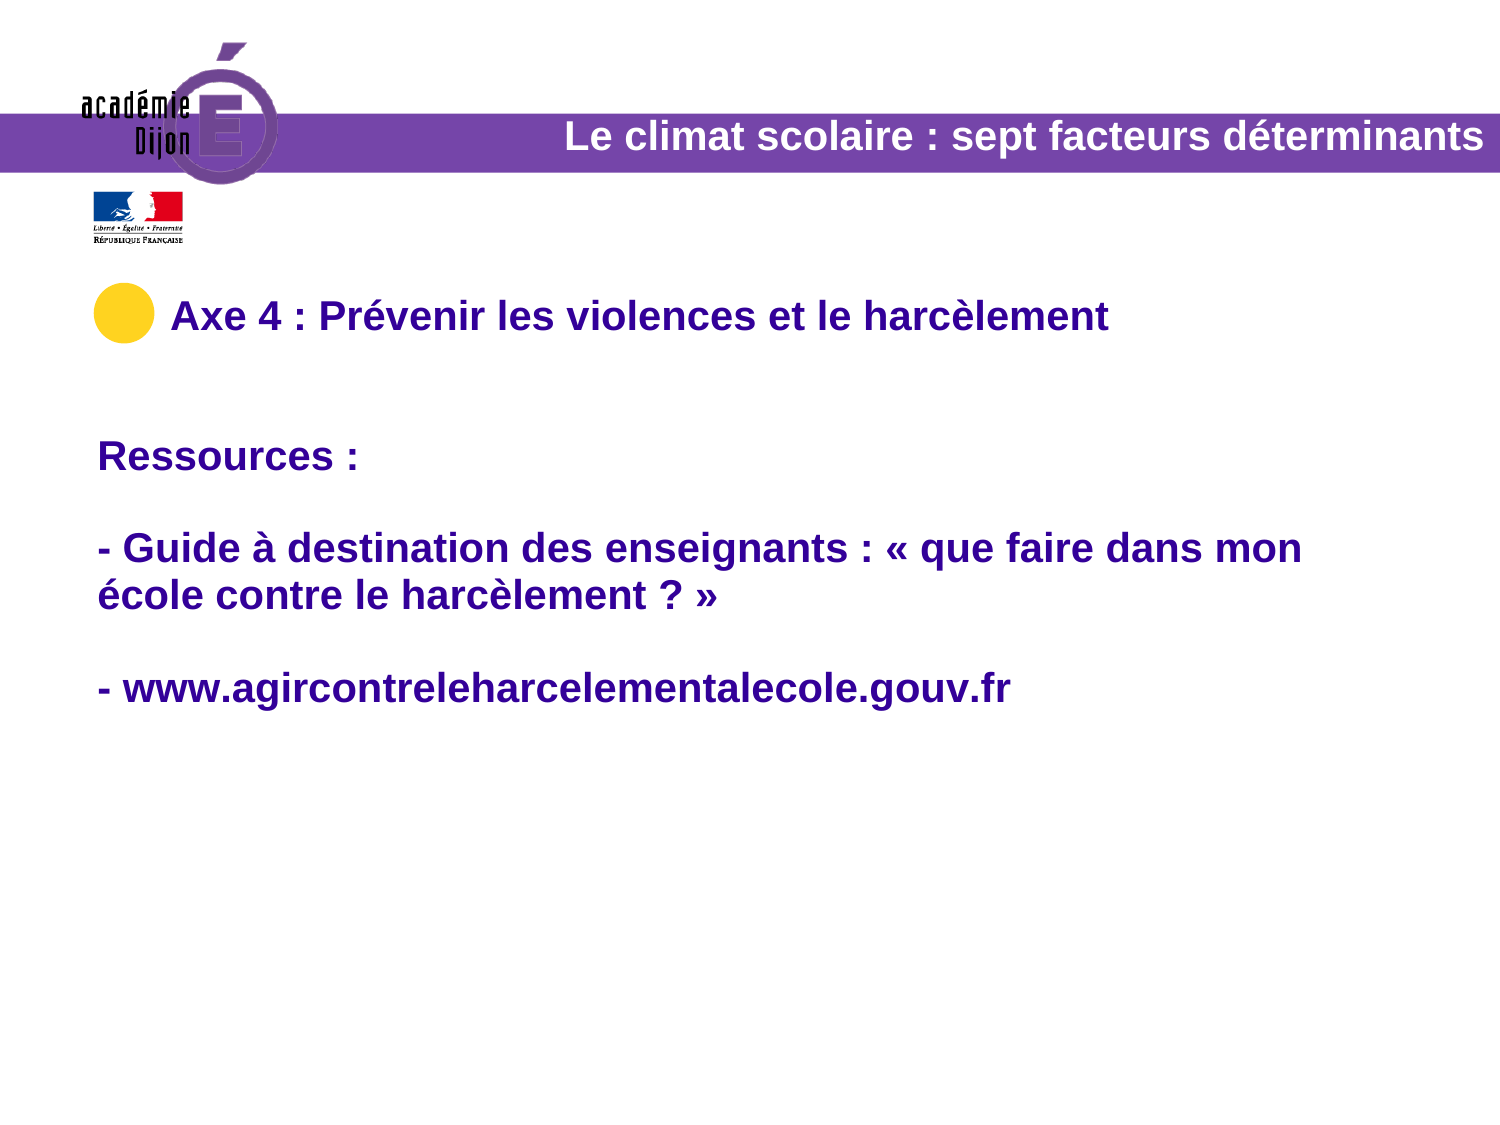

Le climat scolaire : sept facteurs déterminants
	Axe 4 : Prévenir les violences et le harcèlement
Ressources :
- Guide à destination des enseignants : « que faire dans mon école contre le harcèlement ? »
- www.agircontreleharcelementalecole.gouv.fr